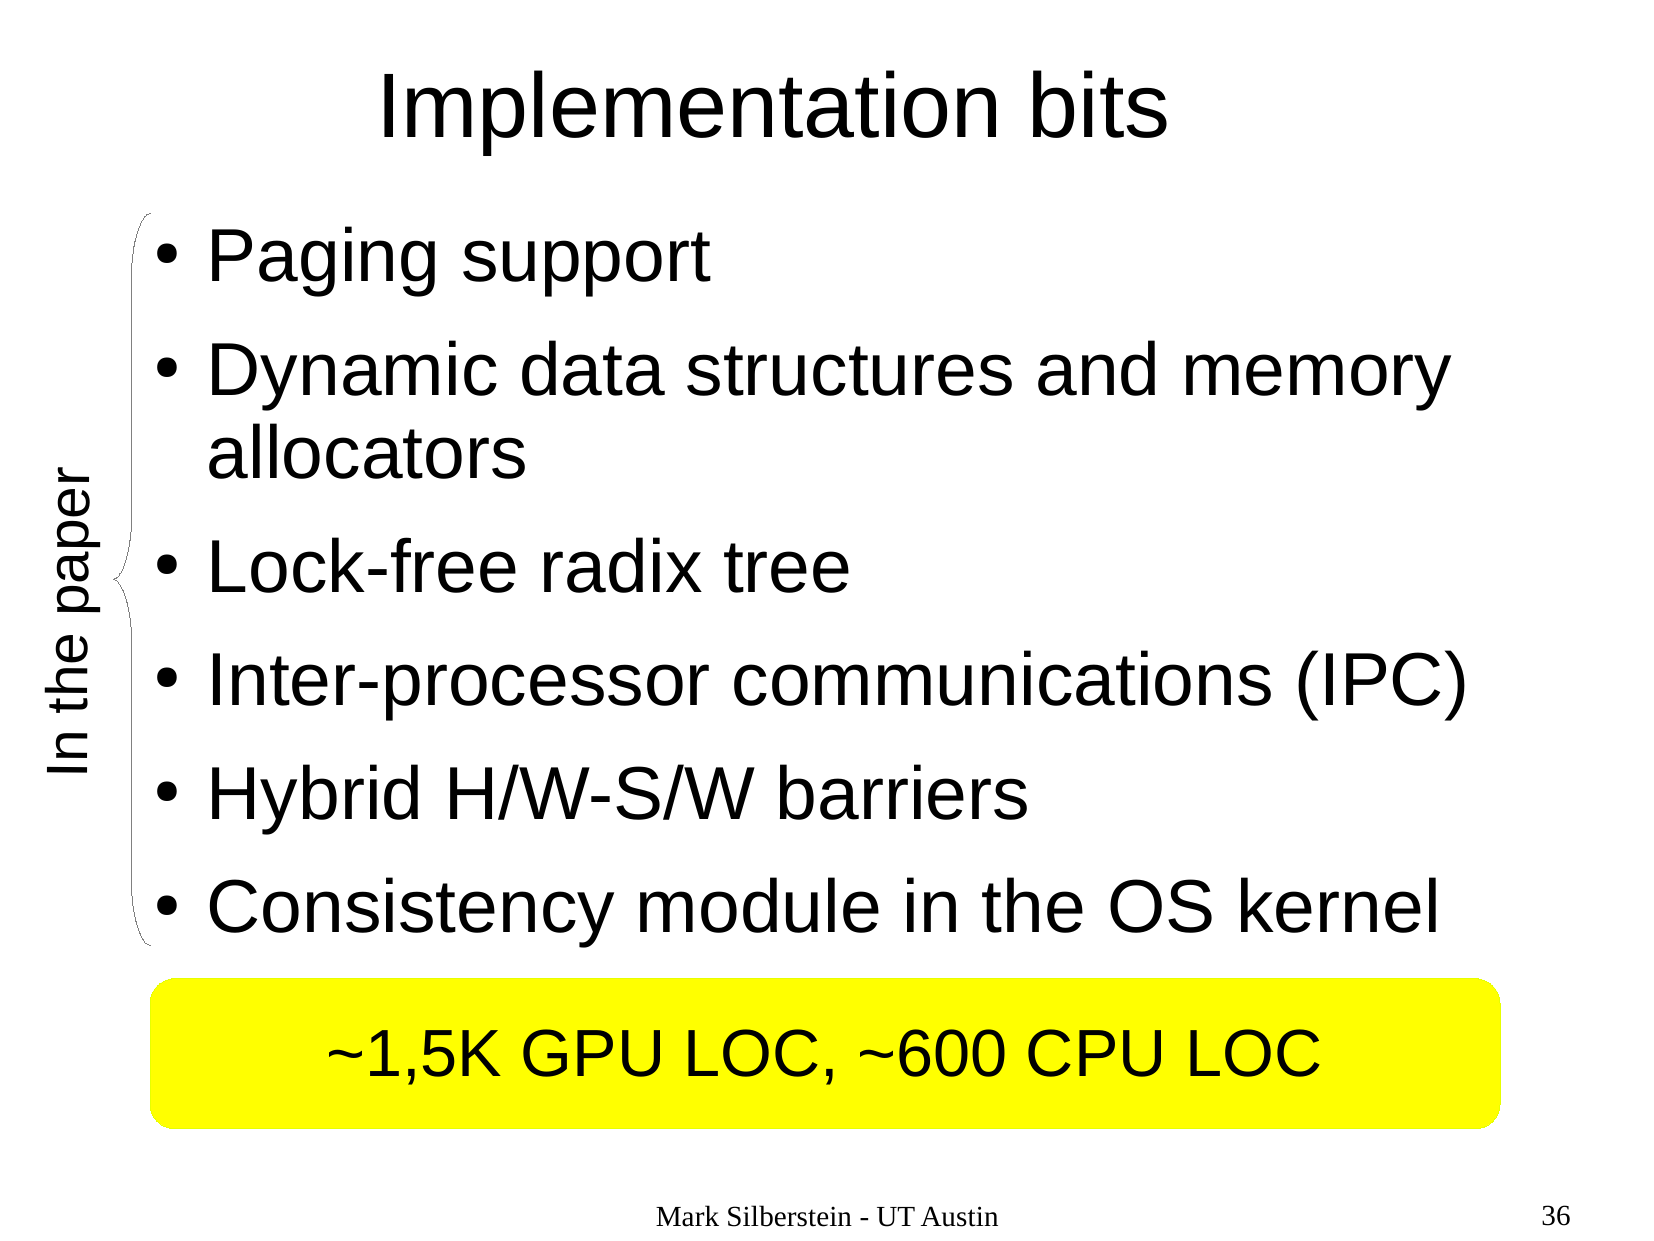

# Implementation bits
Paging support
Dynamic data structures and memory allocators
Lock-free radix tree
Inter-processor communications (IPC)
Hybrid H/W-S/W barriers
Consistency module in the OS kernel
In the paper
~1,5K GPU LOC, ~600 CPU LOC
36
Mark Silberstein - UT Austin